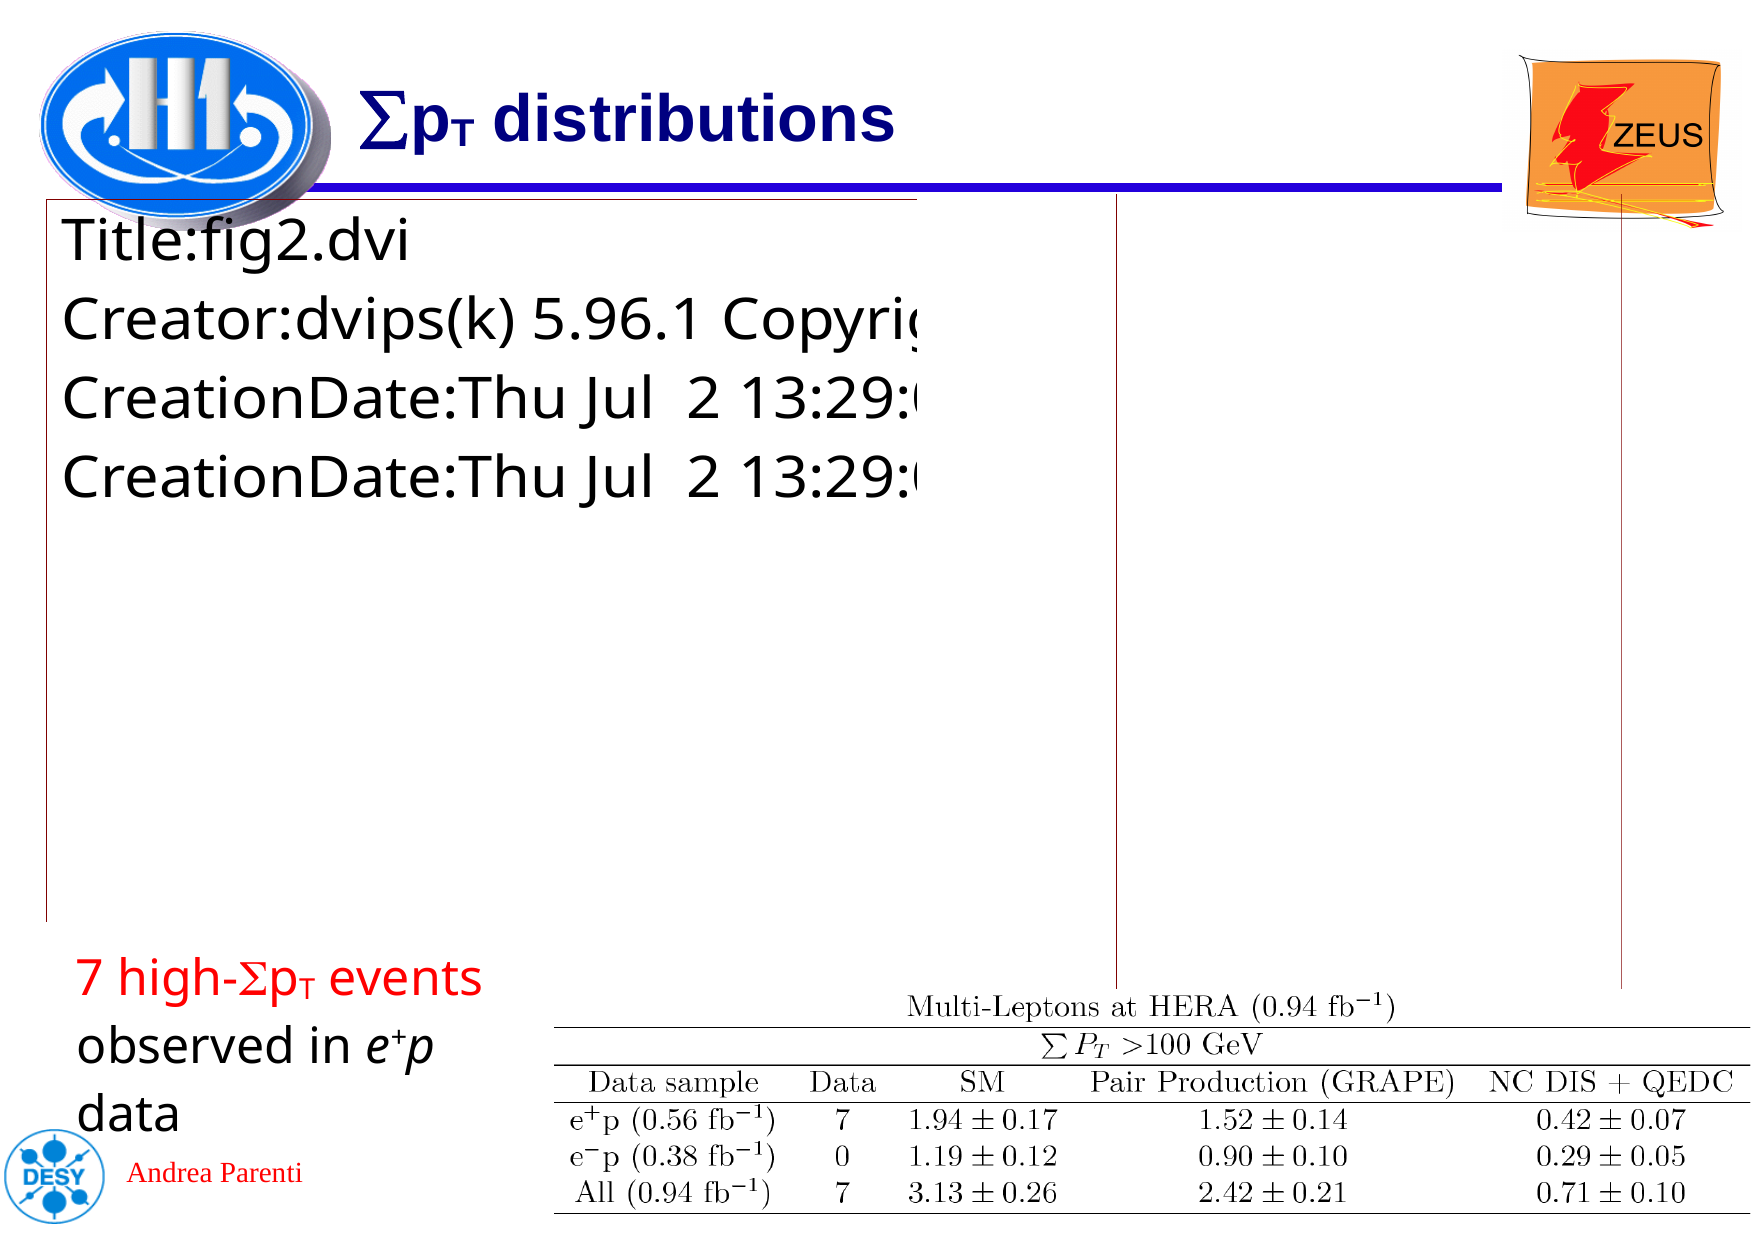

# ∑pT distributions
 7 high-SpT events observed in e+p data
17